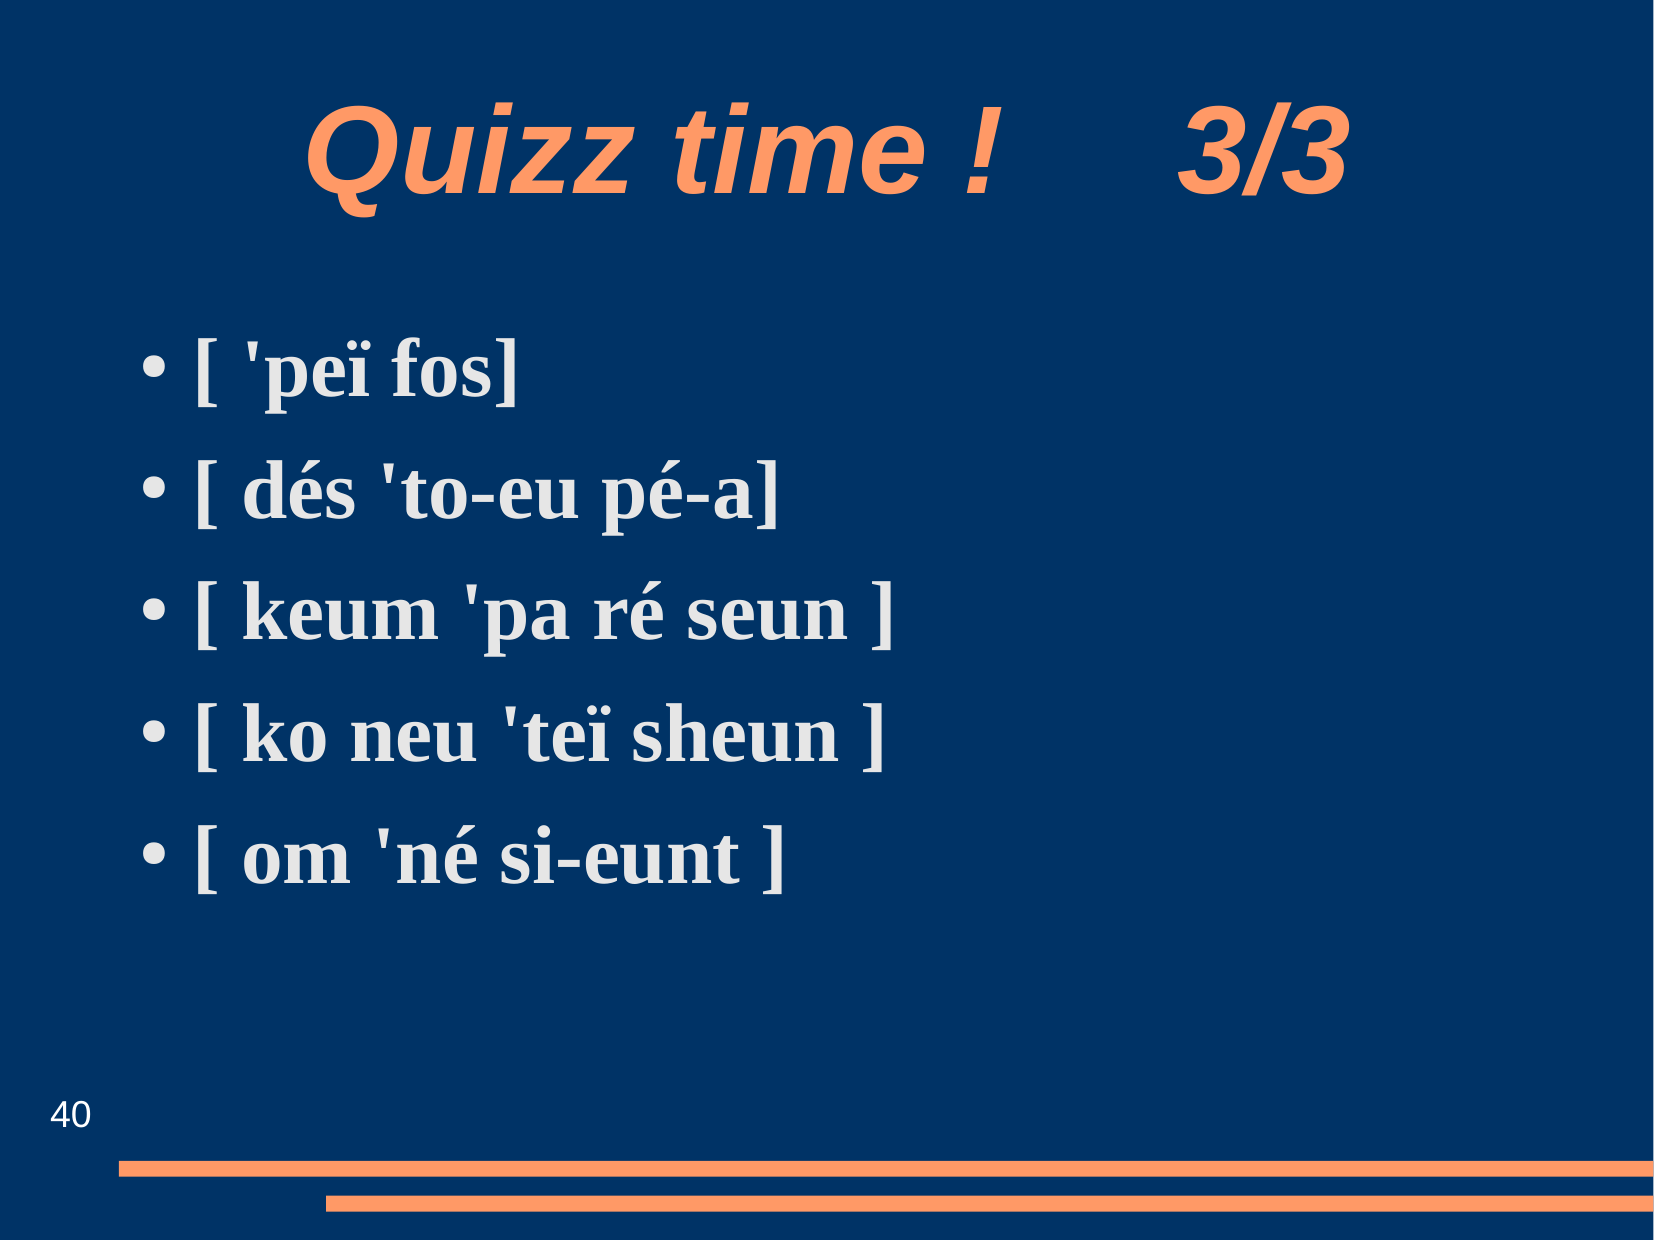

# Quizz time ! 3/3
[ 'peï fos]
[ dés 'to-eu pé-a]
[ keum 'pa ré seun ]
[ ko neu 'teï sheun ]
[ om 'né si-eunt ]